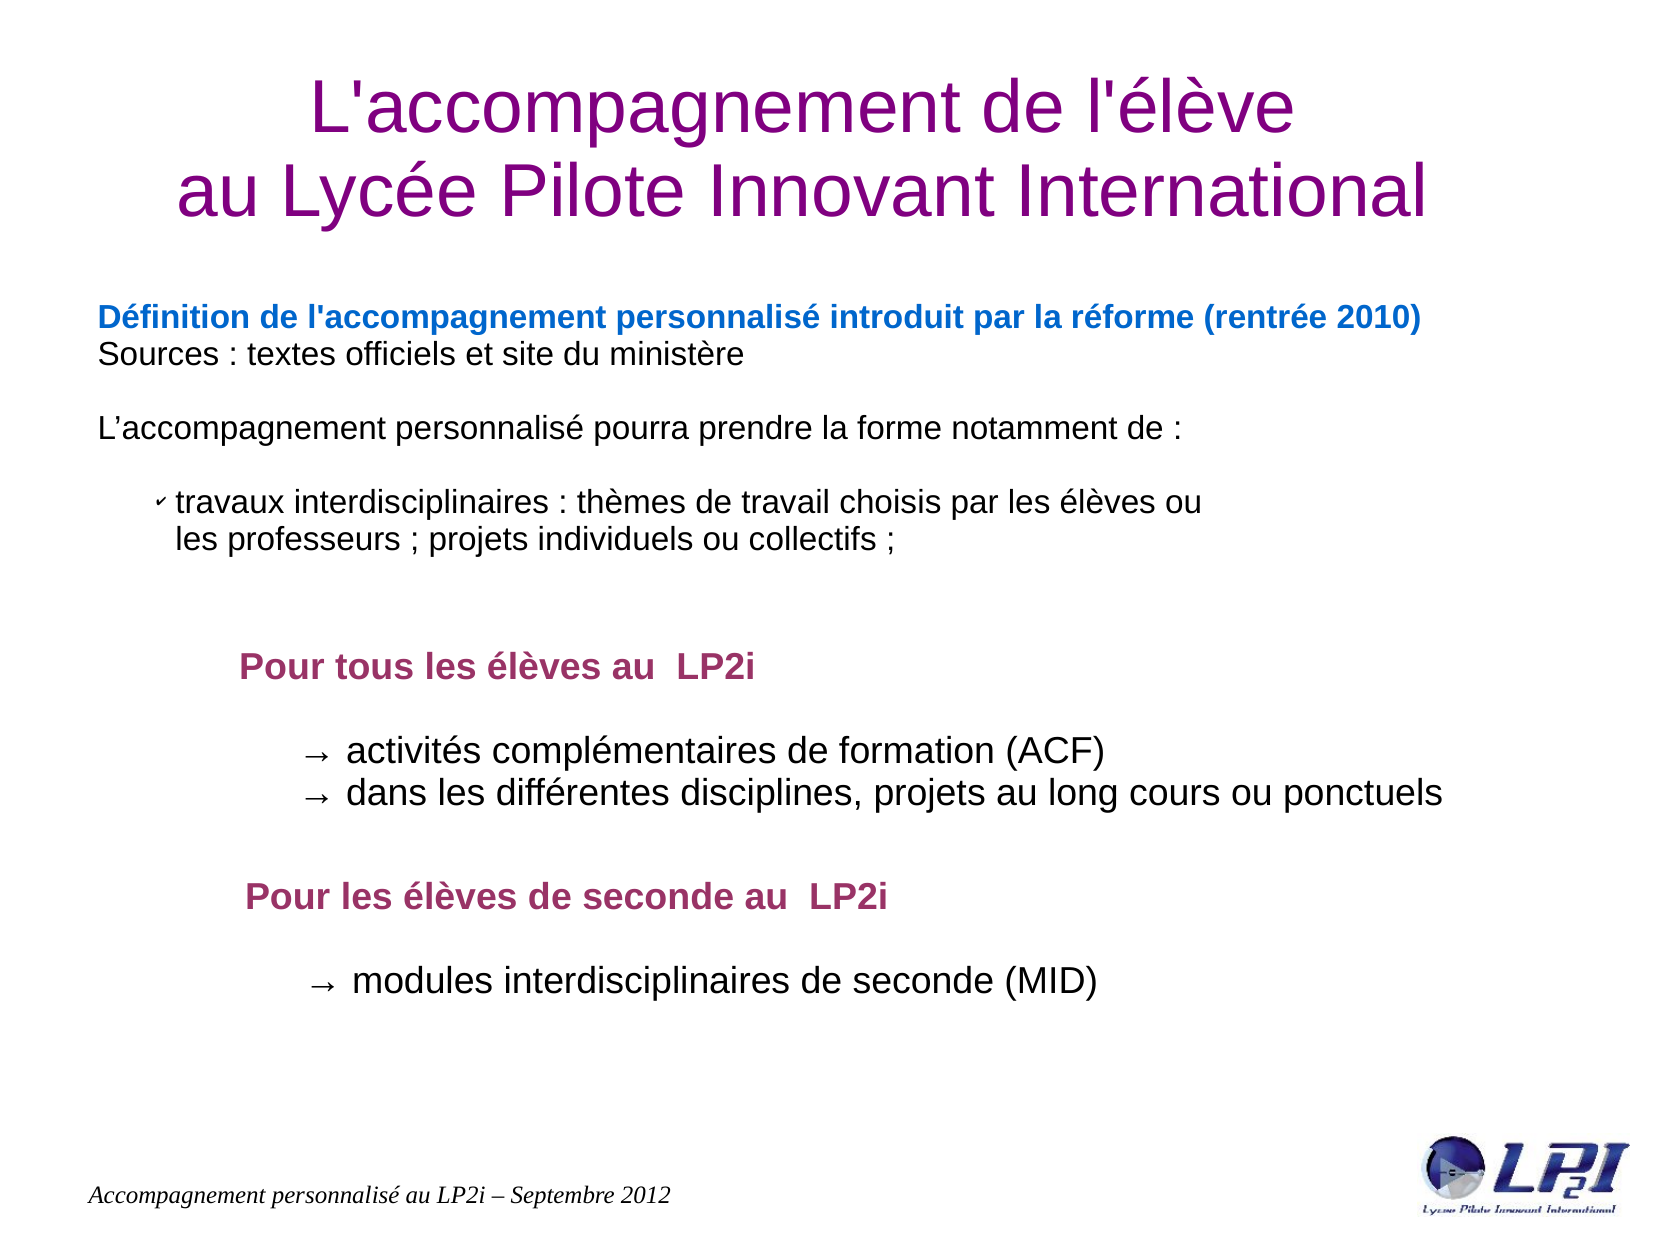

# L'accompagnement de l'élève au Lycée Pilote Innovant International
Définition de l'accompagnement personnalisé introduit par la réforme (rentrée 2010)
Sources : textes officiels et site du ministère
L’accompagnement personnalisé pourra prendre la forme notamment de :
 travaux interdisciplinaires : thèmes de travail choisis par les élèves ou
 les professeurs ; projets individuels ou collectifs ;
Pour tous les élèves au LP2i
→ activités complémentaires de formation (ACF)
→ dans les différentes disciplines, projets au long cours ou ponctuels
Pour les élèves de seconde au LP2i
→ modules interdisciplinaires de seconde (MID)